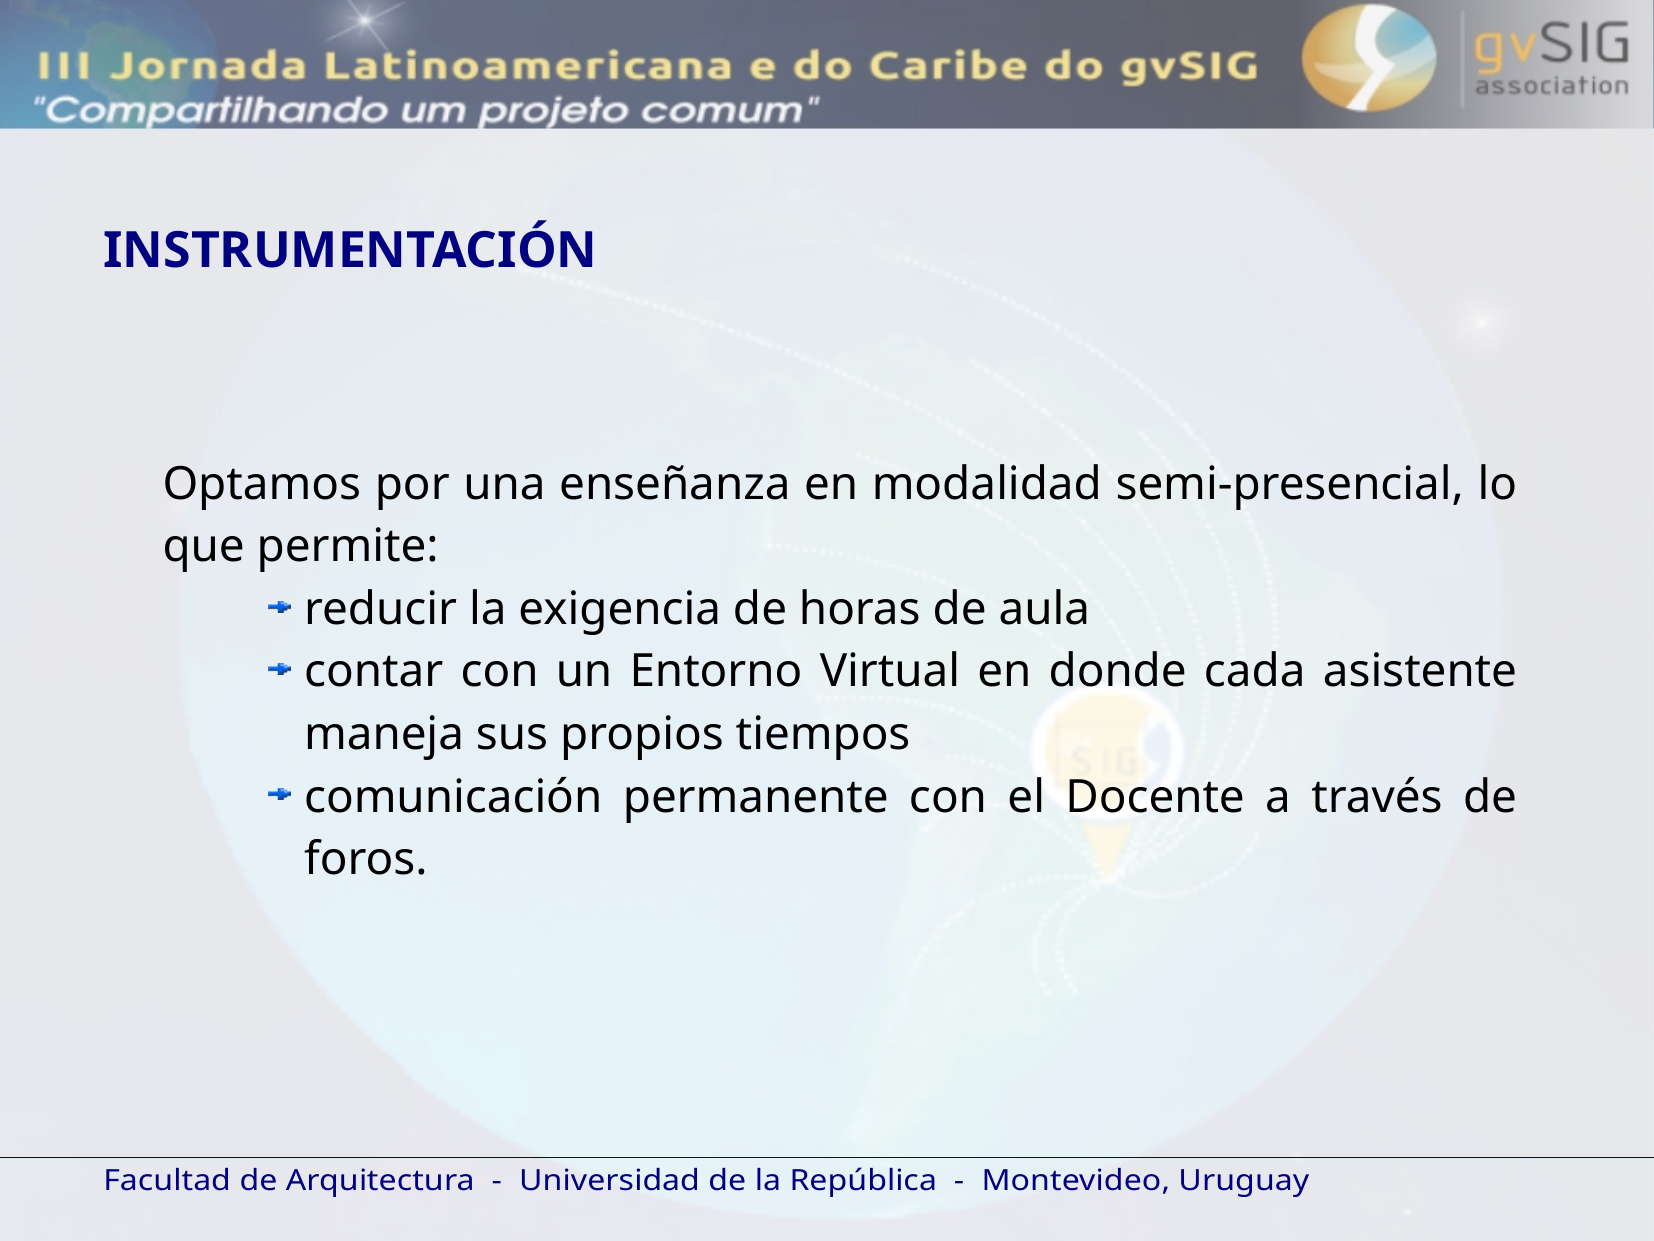

INSTRUMENTACIÓN
Optamos por una enseñanza en modalidad semi-presencial, lo que permite:
reducir la exigencia de horas de aula
contar con un Entorno Virtual en donde cada asistente maneja sus propios tiempos
comunicación permanente con el Docente a través de foros.
Facultad de Arquitectura - Universidad de la República - Montevideo, Uruguay